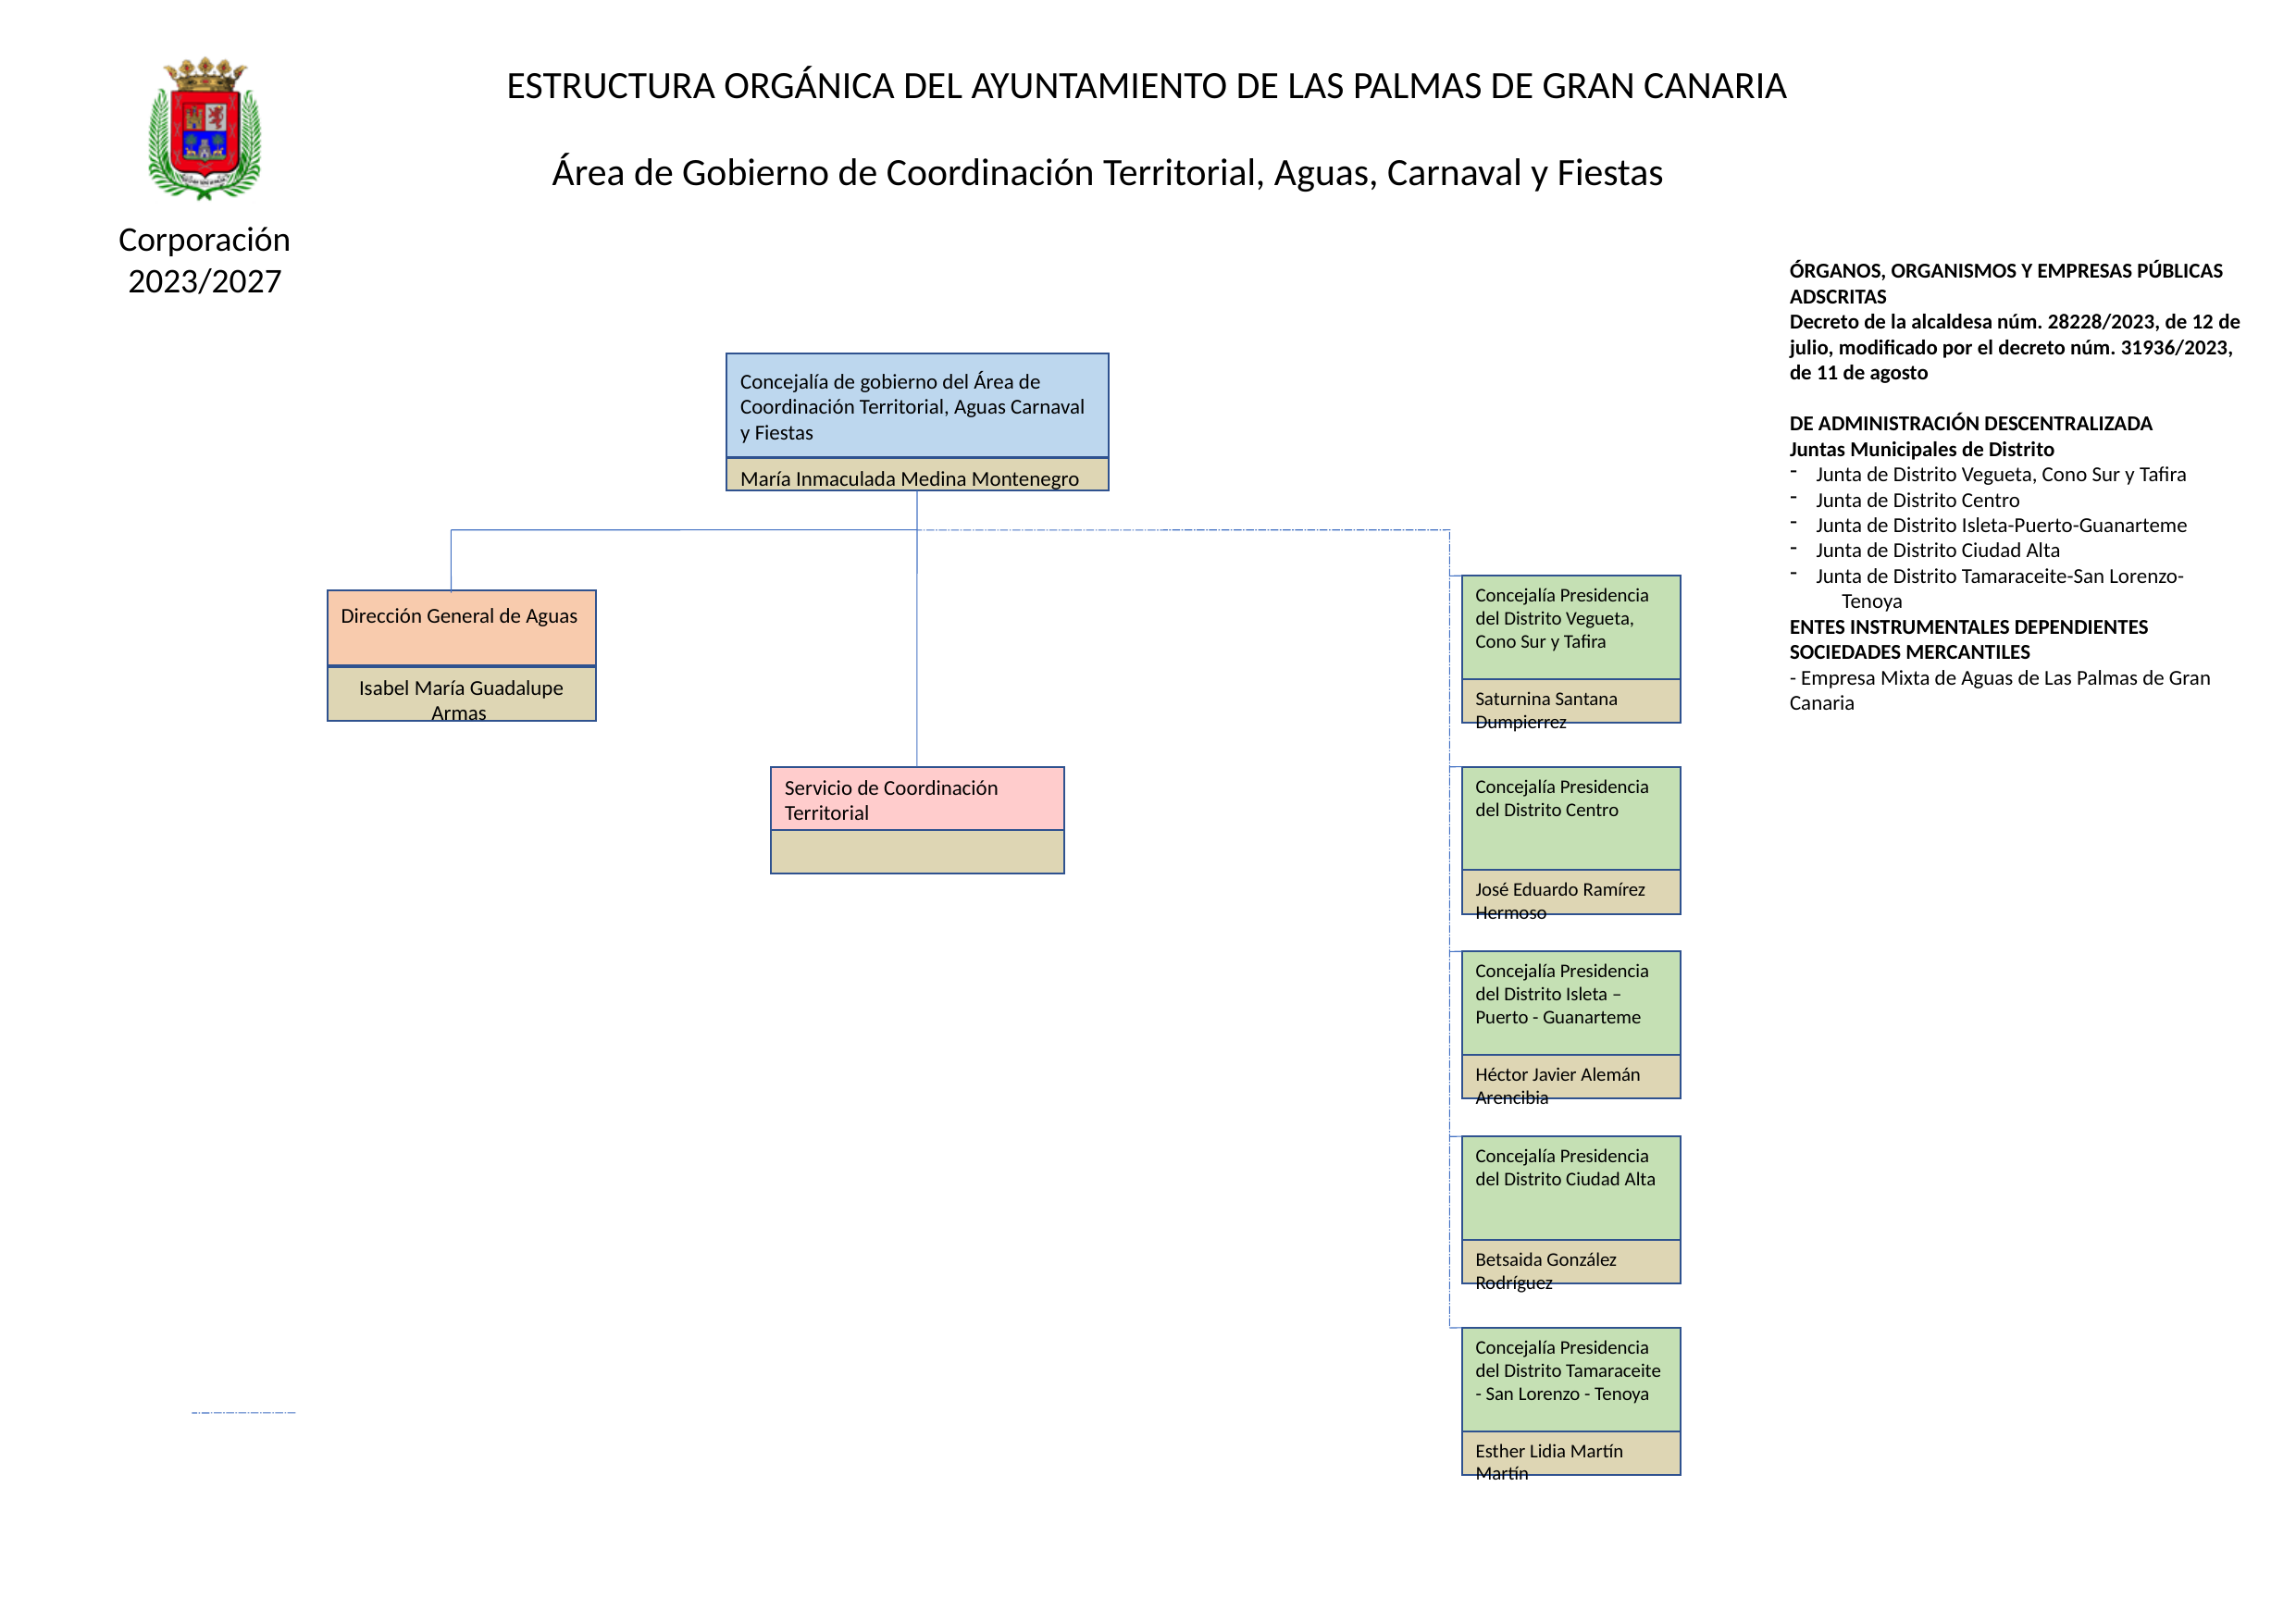

ESTRUCTURA ORGÁNICA DEL AYUNTAMIENTO DE LAS PALMAS DE GRAN CANARIA
Área de Gobierno de Coordinación Territorial, Aguas, Carnaval y Fiestas
Corporación
2023/2027
ÓRGANOS, ORGANISMOS Y EMPRESAS PÚBLICAS ADSCRITAS
Decreto de la alcaldesa núm. 28228/2023, de 12 de julio, modificado por el decreto núm. 31936/2023, de 11 de agosto
DE ADMINISTRACIÓN DESCENTRALIZADA
Juntas Municipales de Distrito
Junta de Distrito Vegueta, Cono Sur y Tafira
Junta de Distrito Centro
Junta de Distrito Isleta-Puerto-Guanarteme
Junta de Distrito Ciudad Alta
Junta de Distrito Tamaraceite-San Lorenzo-Tenoya
ENTES INSTRUMENTALES DEPENDIENTES
SOCIEDADES MERCANTILES
- Empresa Mixta de Aguas de Las Palmas de Gran Canaria
Concejalía de gobierno del Área de Urbanismo, Edificación y Sostenibilidad Ambiental
Javier Erasmo Doreste Zamora
Concejalía de gobierno del Área de Coordinación Territorial, Aguas Carnaval y Fiestas
María Inmaculada Medina Montenegro
Concejalía Presidencia del Distrito Vegueta, Cono Sur y Tafira
Saturnina Santana Dumpierrez
Dirección General de Aguas
Isabel María Guadalupe Armas
Servicio de Coordinación Territorial
Concejalía Presidencia del Distrito Centro
José Eduardo Ramírez Hermoso
Concejalía Presidencia del Distrito Isleta – Puerto - Guanarteme
Héctor Javier Alemán Arencibia
Concejalía Presidencia del Distrito Ciudad Alta
Betsaida González Rodríguez
Concejalía Presidencia del Distrito Tamaraceite - San Lorenzo - Tenoya
Esther Lidia Martín Martín